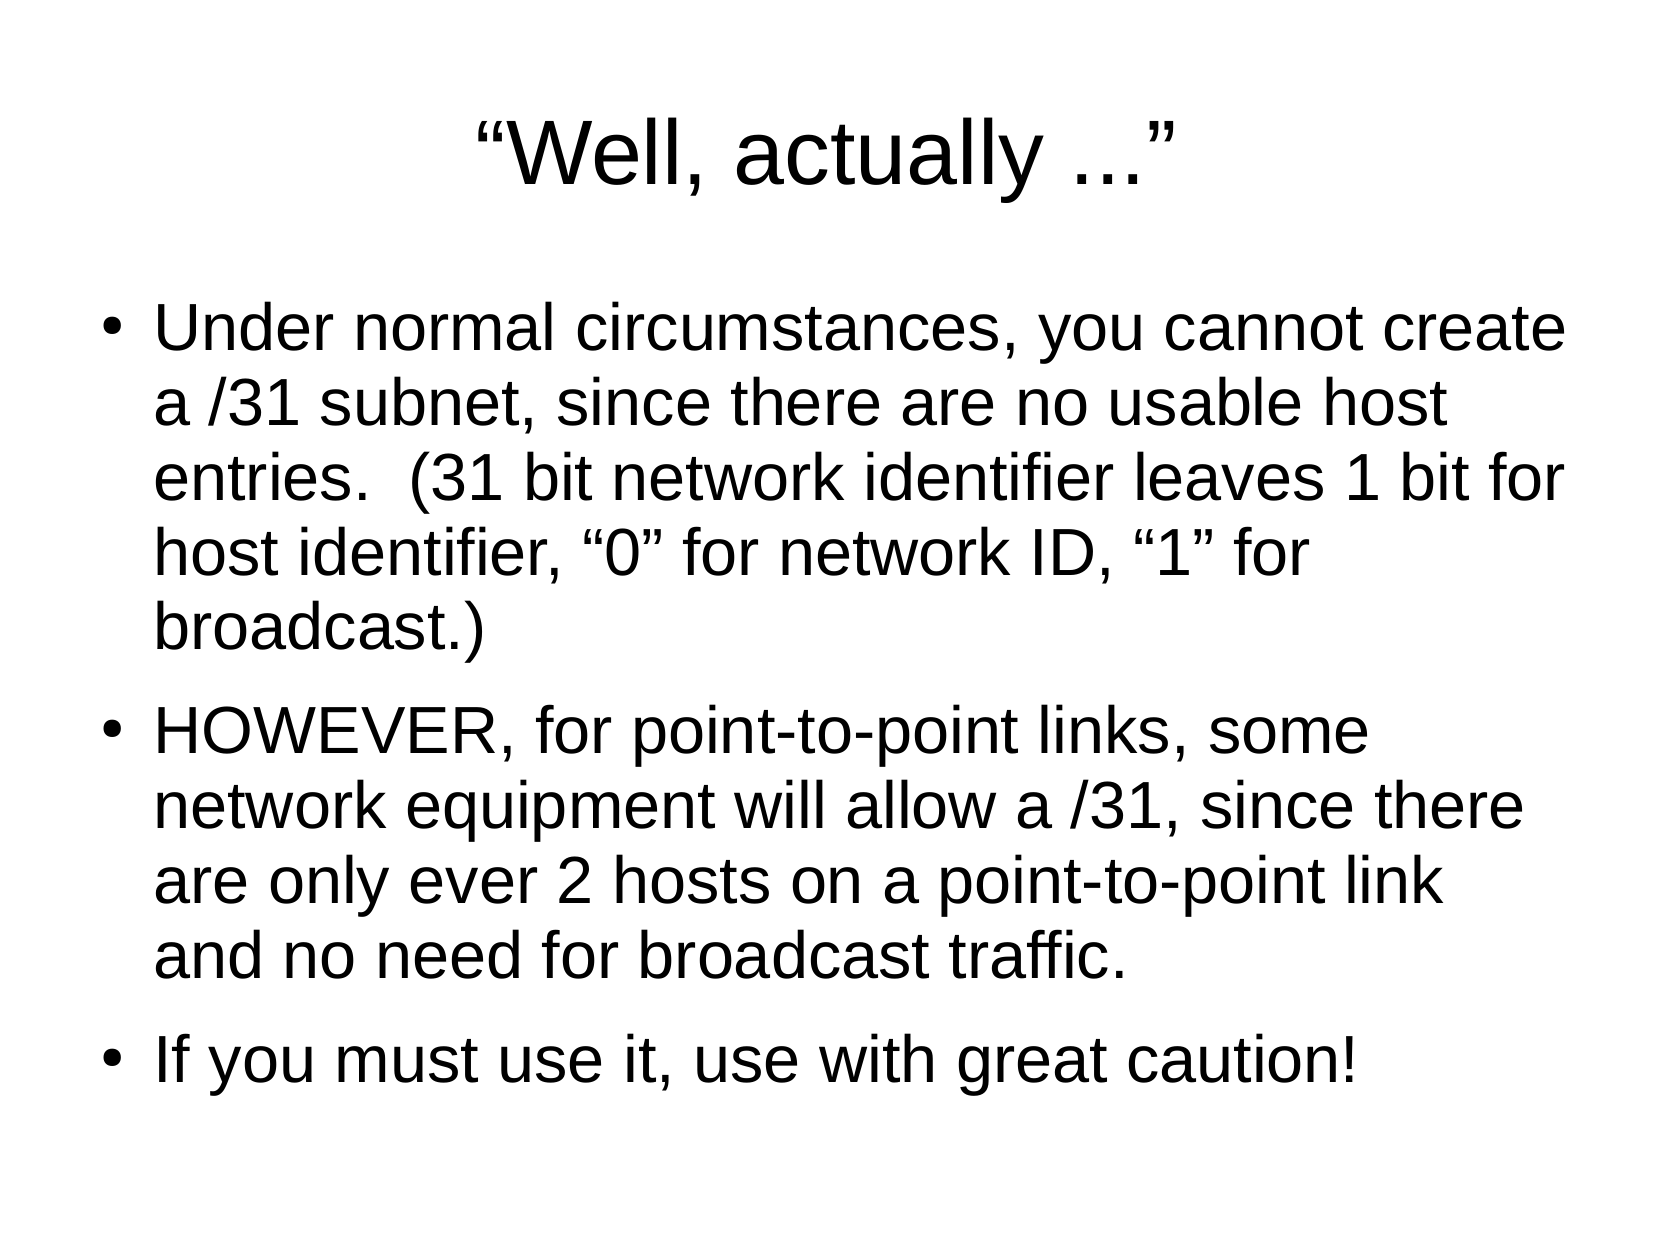

# “Well, actually ...”
Under normal circumstances, you cannot create a /31 subnet, since there are no usable host entries. (31 bit network identifier leaves 1 bit for host identifier, “0” for network ID, “1” for broadcast.)
HOWEVER, for point-to-point links, some network equipment will allow a /31, since there are only ever 2 hosts on a point-to-point link and no need for broadcast traffic.
If you must use it, use with great caution!